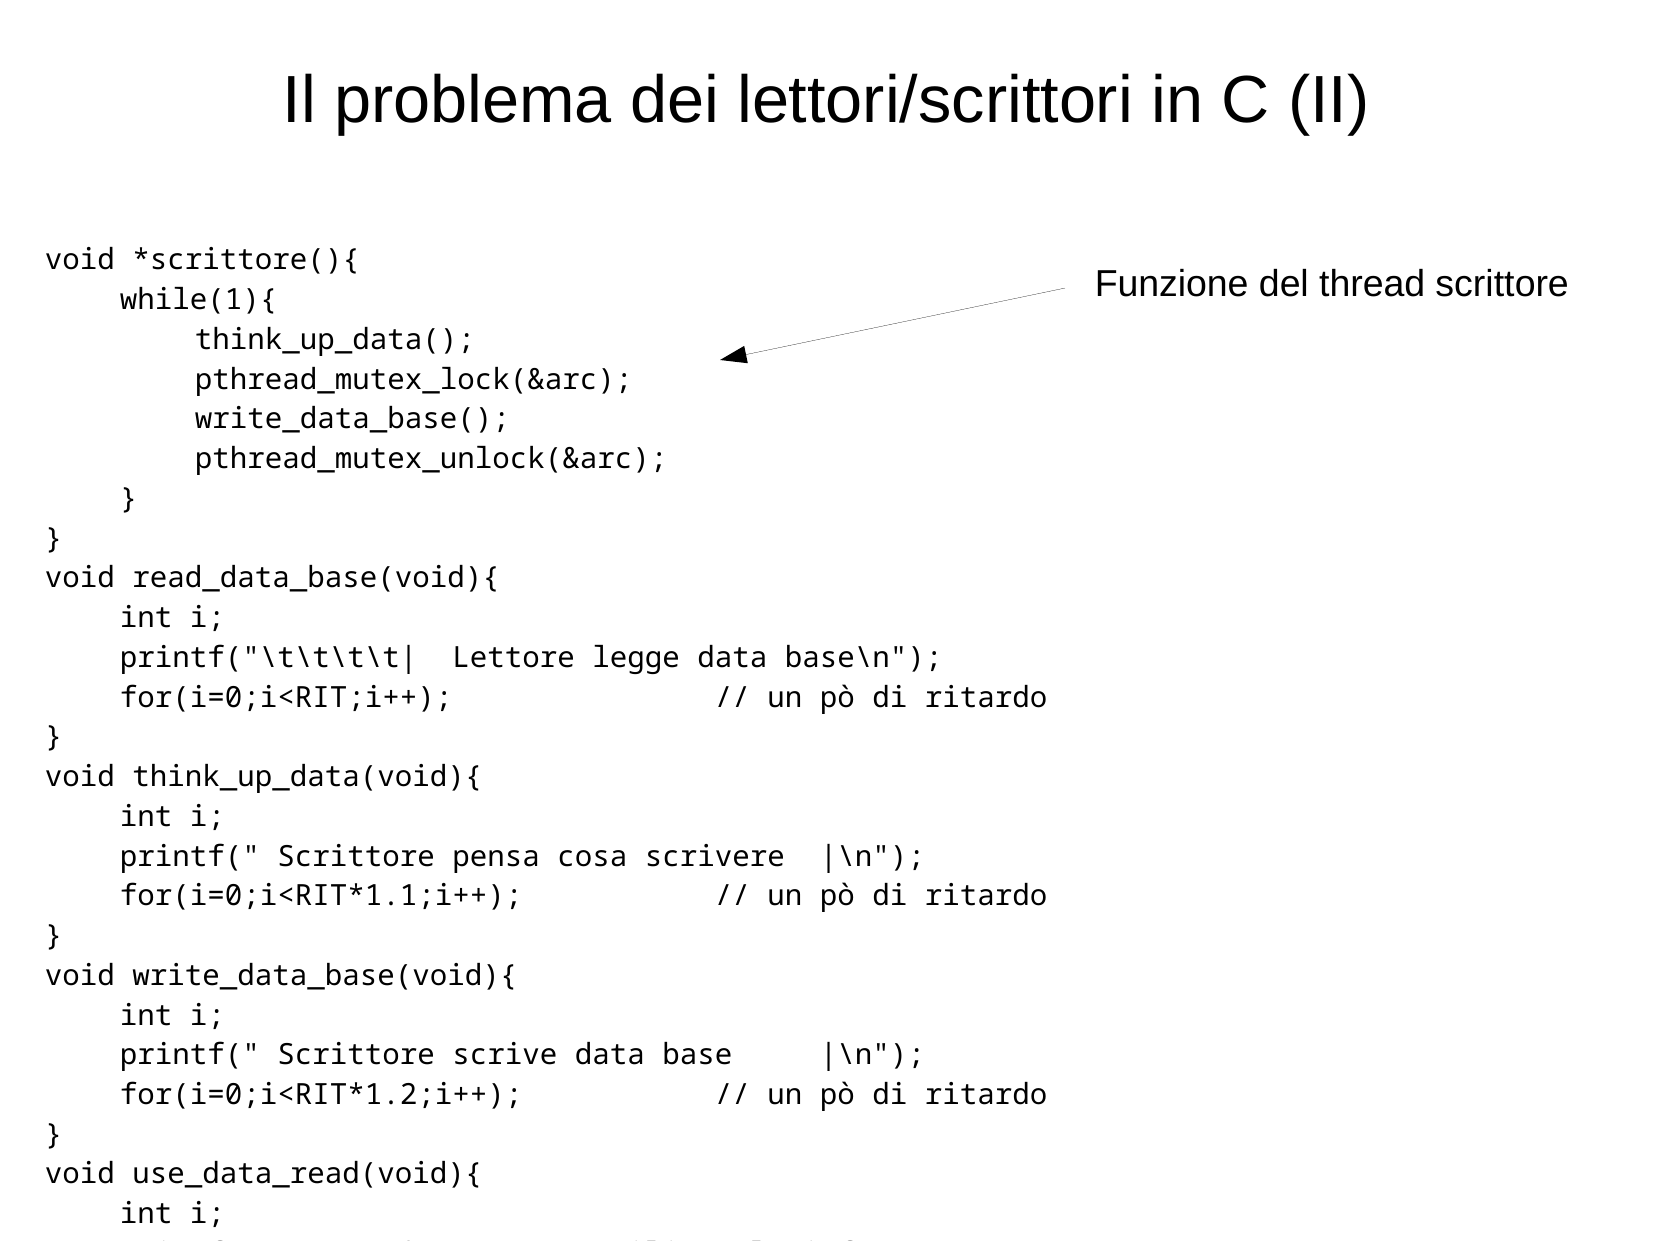

# Il problema dei lettori/scrittori in C (II)
void *scrittore(){
	while(1){
 		think_up_data();
 		pthread_mutex_lock(&arc);
 		write_data_base();
 		pthread_mutex_unlock(&arc);
 	}
}
void read_data_base(void){
 	int i;
 	printf("\t\t\t\t| Lettore legge data base\n");
 	for(i=0;i<RIT;i++); // un pò di ritardo
}
void think_up_data(void){
 	int i;
 	printf(" Scrittore pensa cosa scrivere |\n");
 	for(i=0;i<RIT*1.1;i++); // un pò di ritardo
}
void write_data_base(void){
 	int i;
	printf(" Scrittore scrive data base |\n");
 	for(i=0;i<RIT*1.2;i++); // un pò di ritardo
}
void use_data_read(void){
 	int i;
 	printf("\t\t\t\t| Lettore utilizza le info\n");
 	for(i=0;i<RIT*1.3;i++); // un pò di ritardo
}
Funzione del thread scrittore